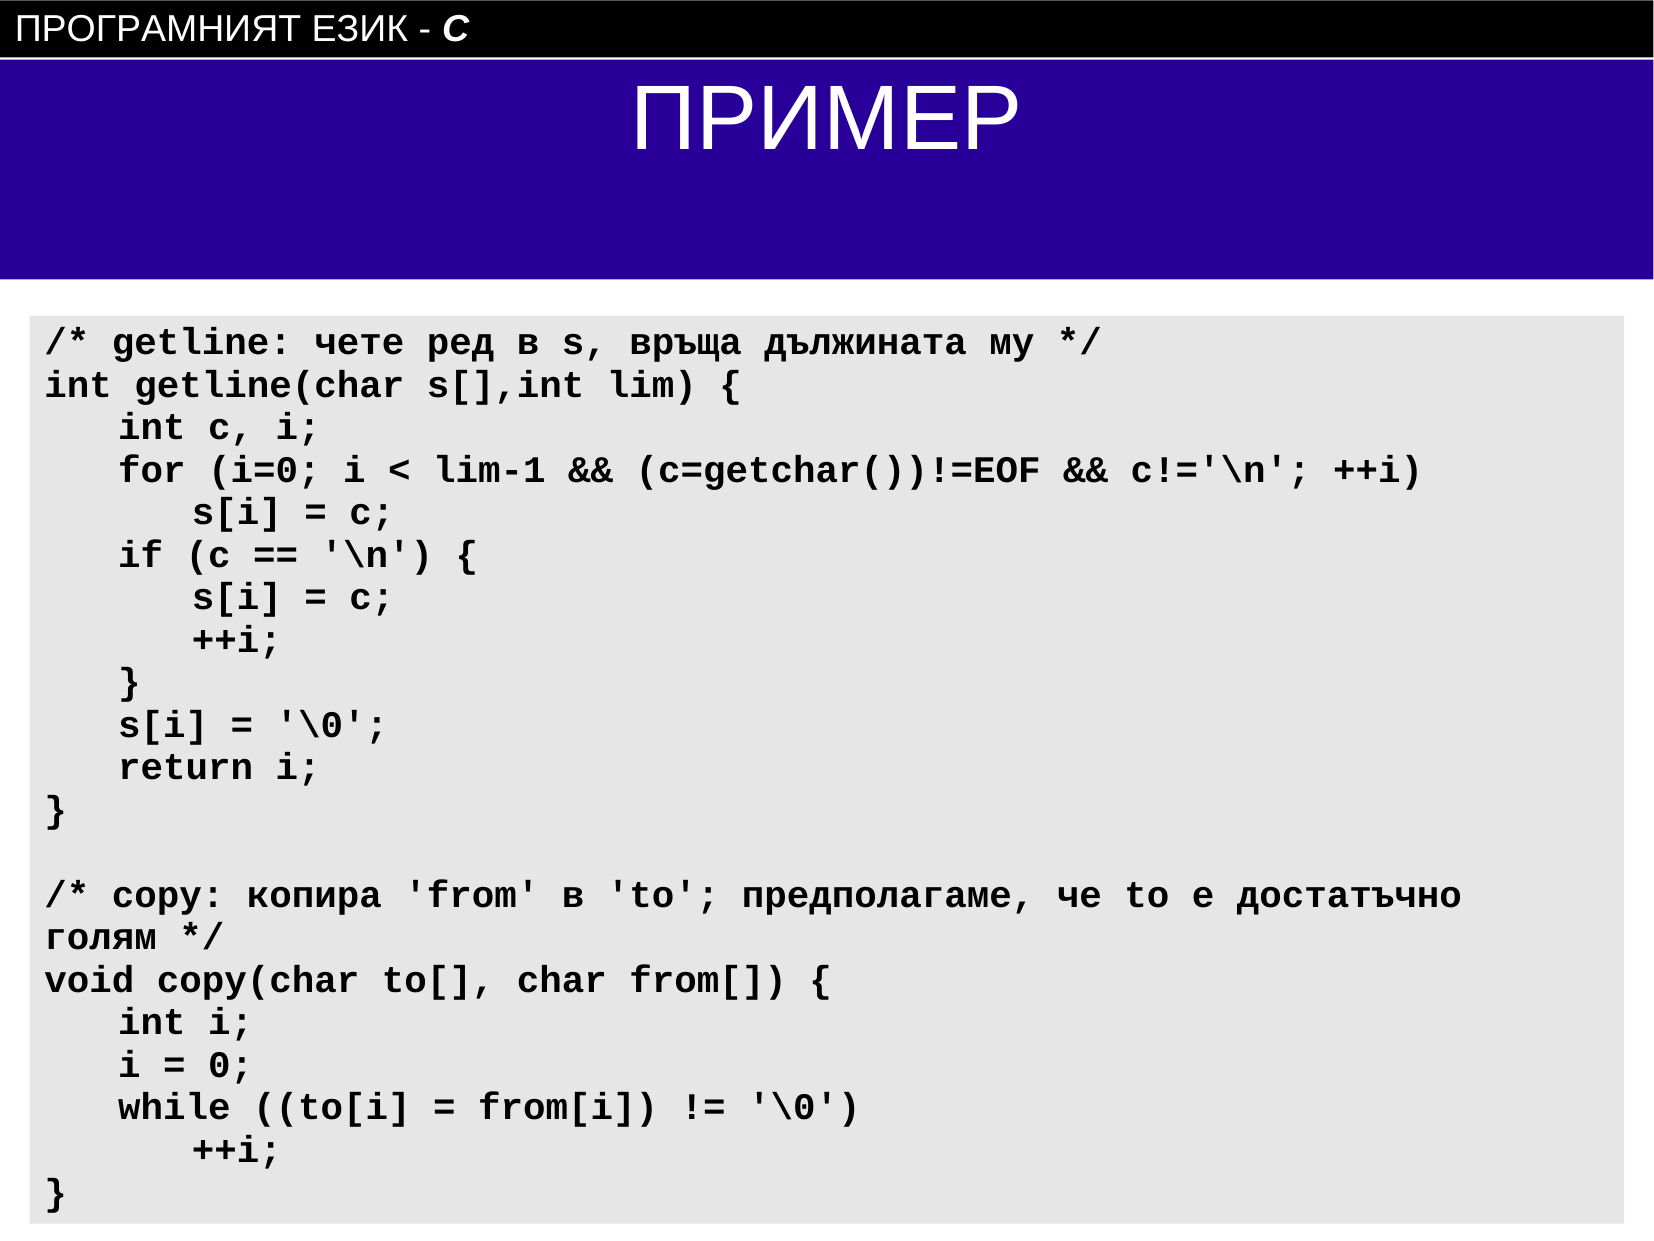

ПРОГРАМНИЯT ЕЗИК - С
								 ПРИМЕР
/* getline: чете ред в s, връща дължината му */
int getline(char s[],int lim) {
	int c, i;
	for (i=0; i < lim-1 && (c=getchar())!=EOF && c!='\n'; ++i)
		s[i] = c;
	if (c == '\n') {
		s[i] = c;
		++i;
	}
	s[i] = '\0';
	return i;
}
/* copy: копира 'from' в 'to'; предполагаме, че to е достатъчно
голям */
void copy(char to[], char from[]) {
	int i;
	i = 0;
	while ((to[i] = from[i]) != '\0')
		++i;
}